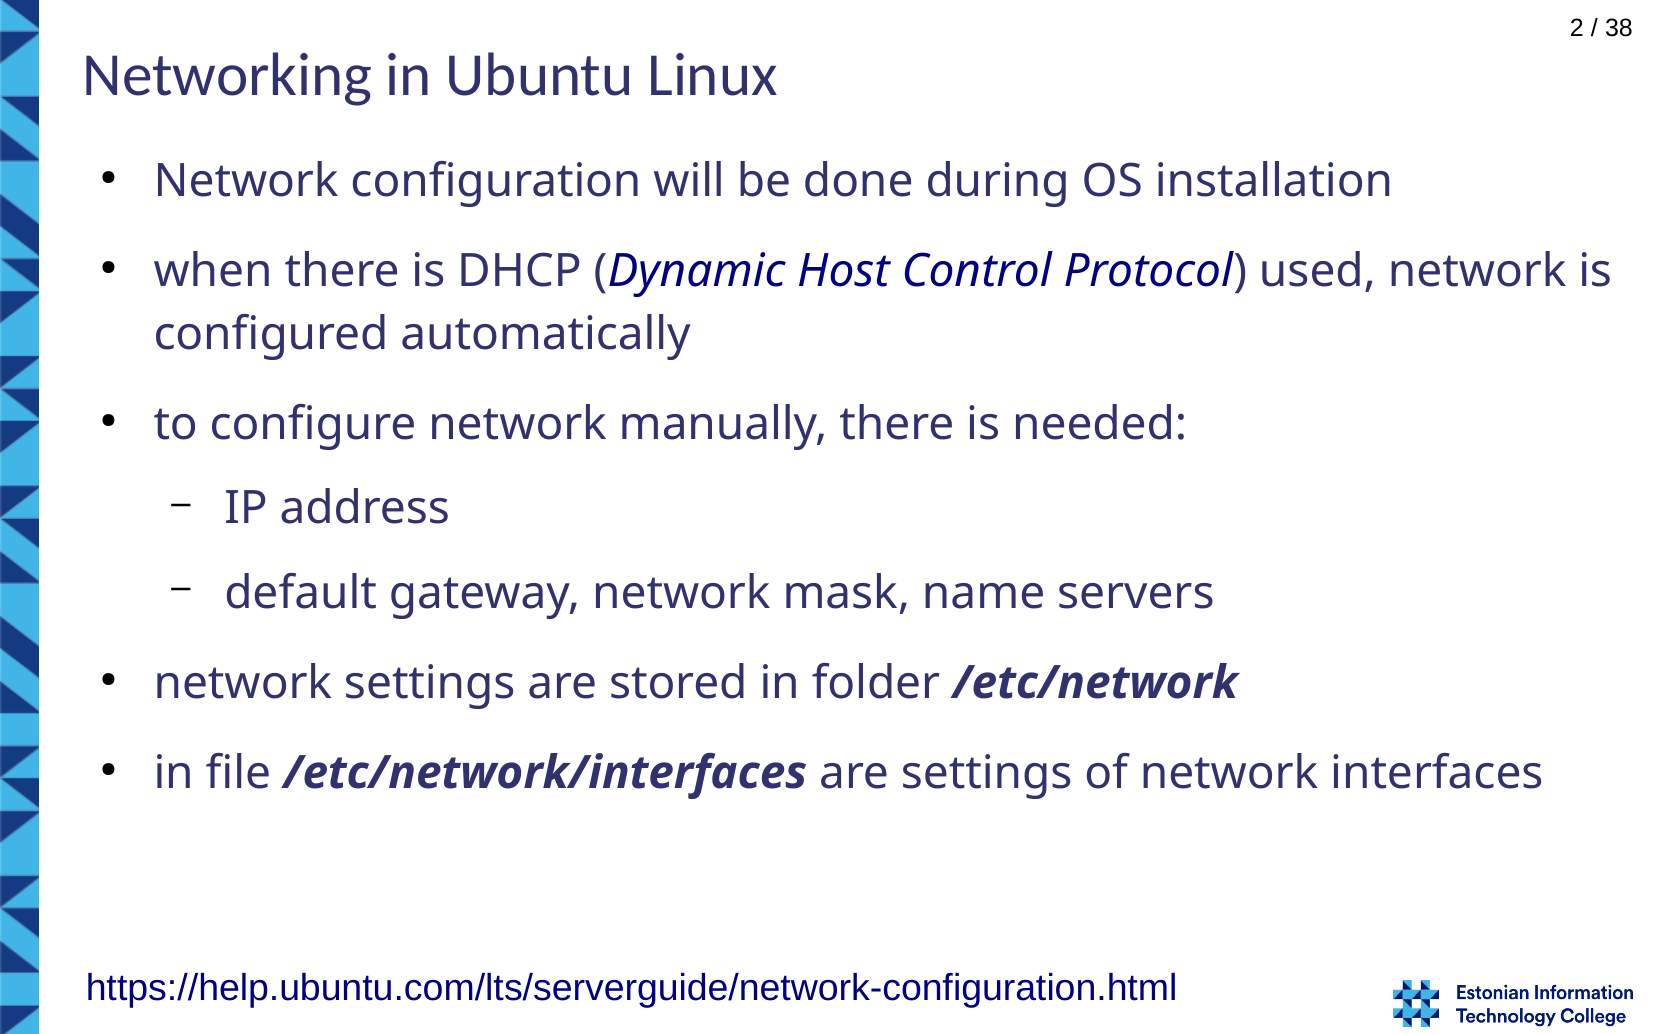

# Networking in Ubuntu Linux
Network configuration will be done during OS installation
when there is DHCP (Dynamic Host Control Protocol) used, network is configured automatically
to configure network manually, there is needed:
IP address
default gateway, network mask, name servers
network settings are stored in folder /etc/network
in file /etc/network/interfaces are settings of network interfaces
https://help.ubuntu.com/lts/serverguide/network-configuration.html